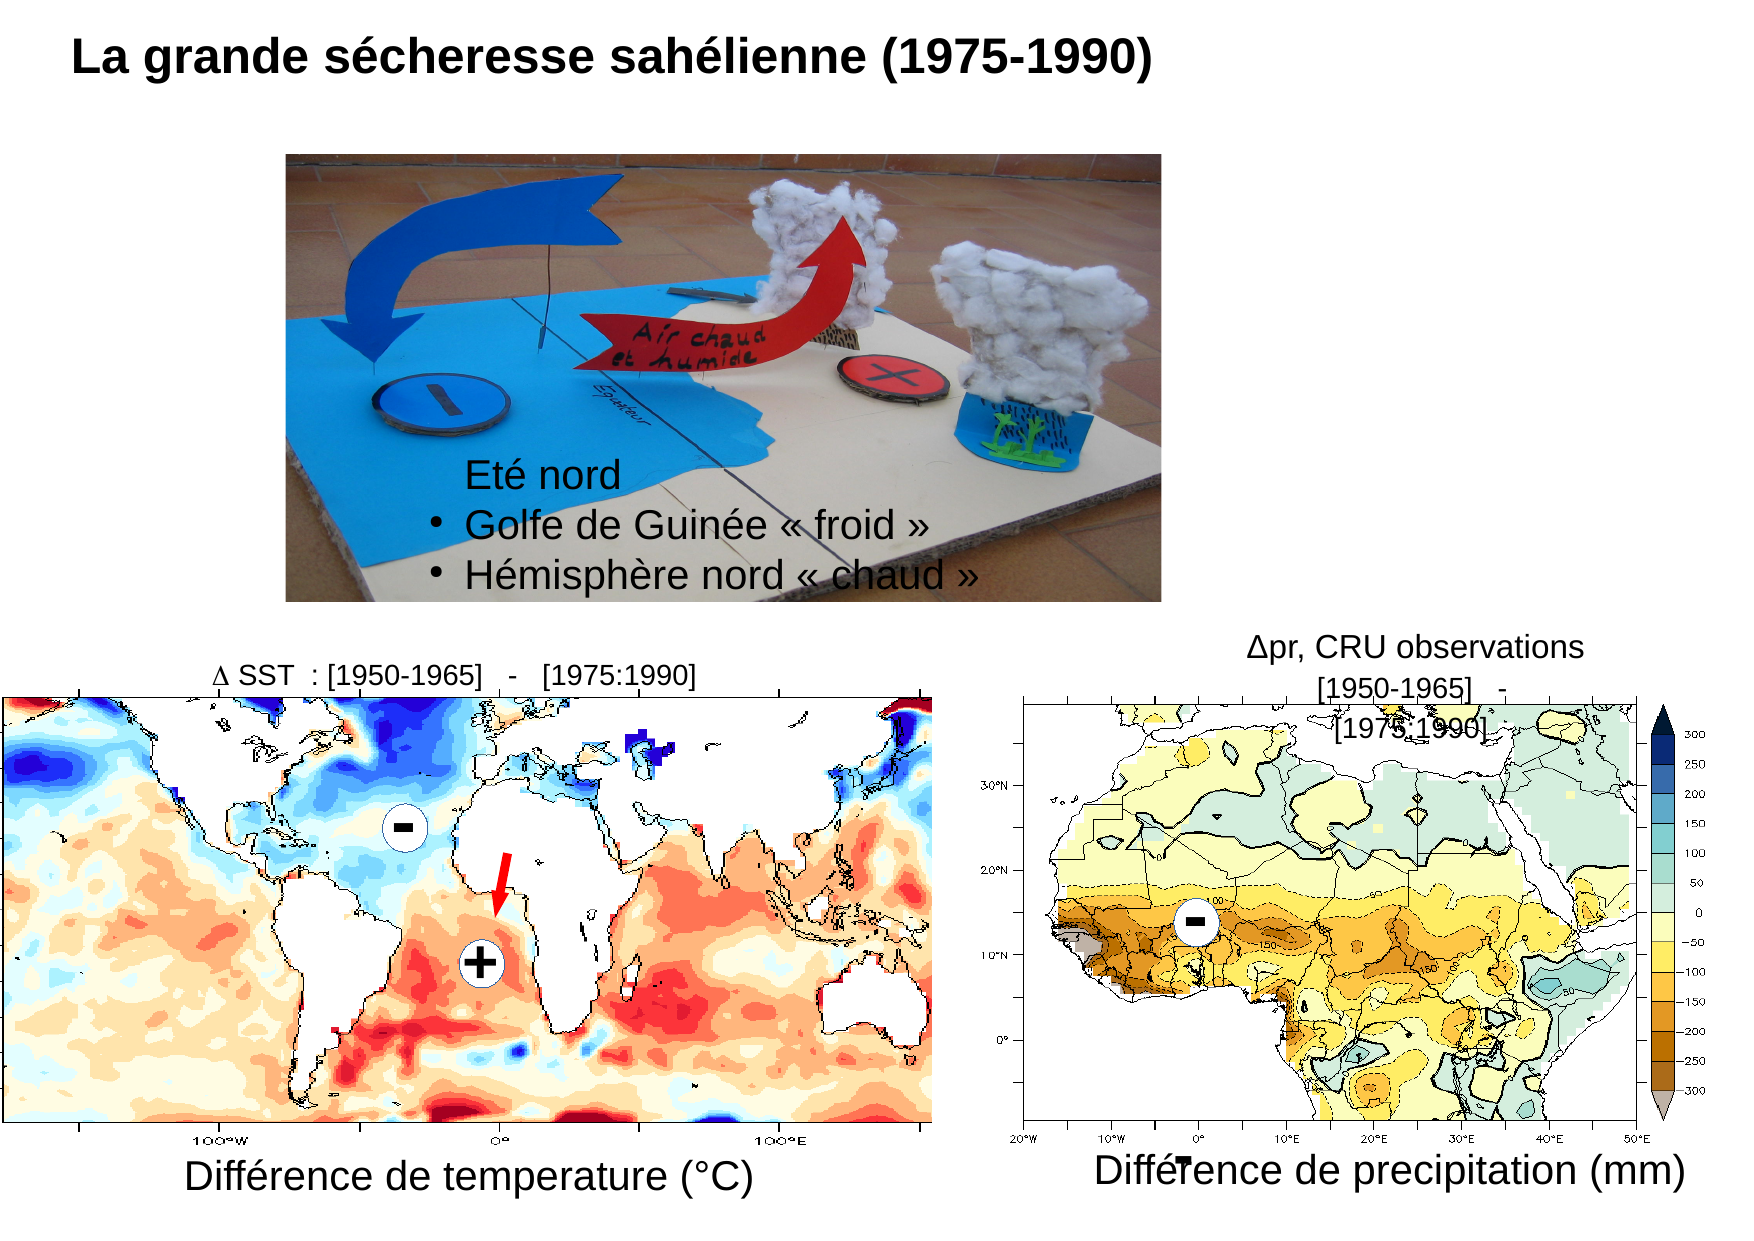

La grande sécheresse sahélienne (1975-1990)
Eté nord
Golfe de Guinée « froid »
Hémisphère nord « chaud »
Δpr, CRU observations
 [1950-1965] - [1975:1990]
 SST : [1950-1965] - [1975:1990]
-
-
+
-
Différence de precipitation (mm)
Différence de temperature (°C)